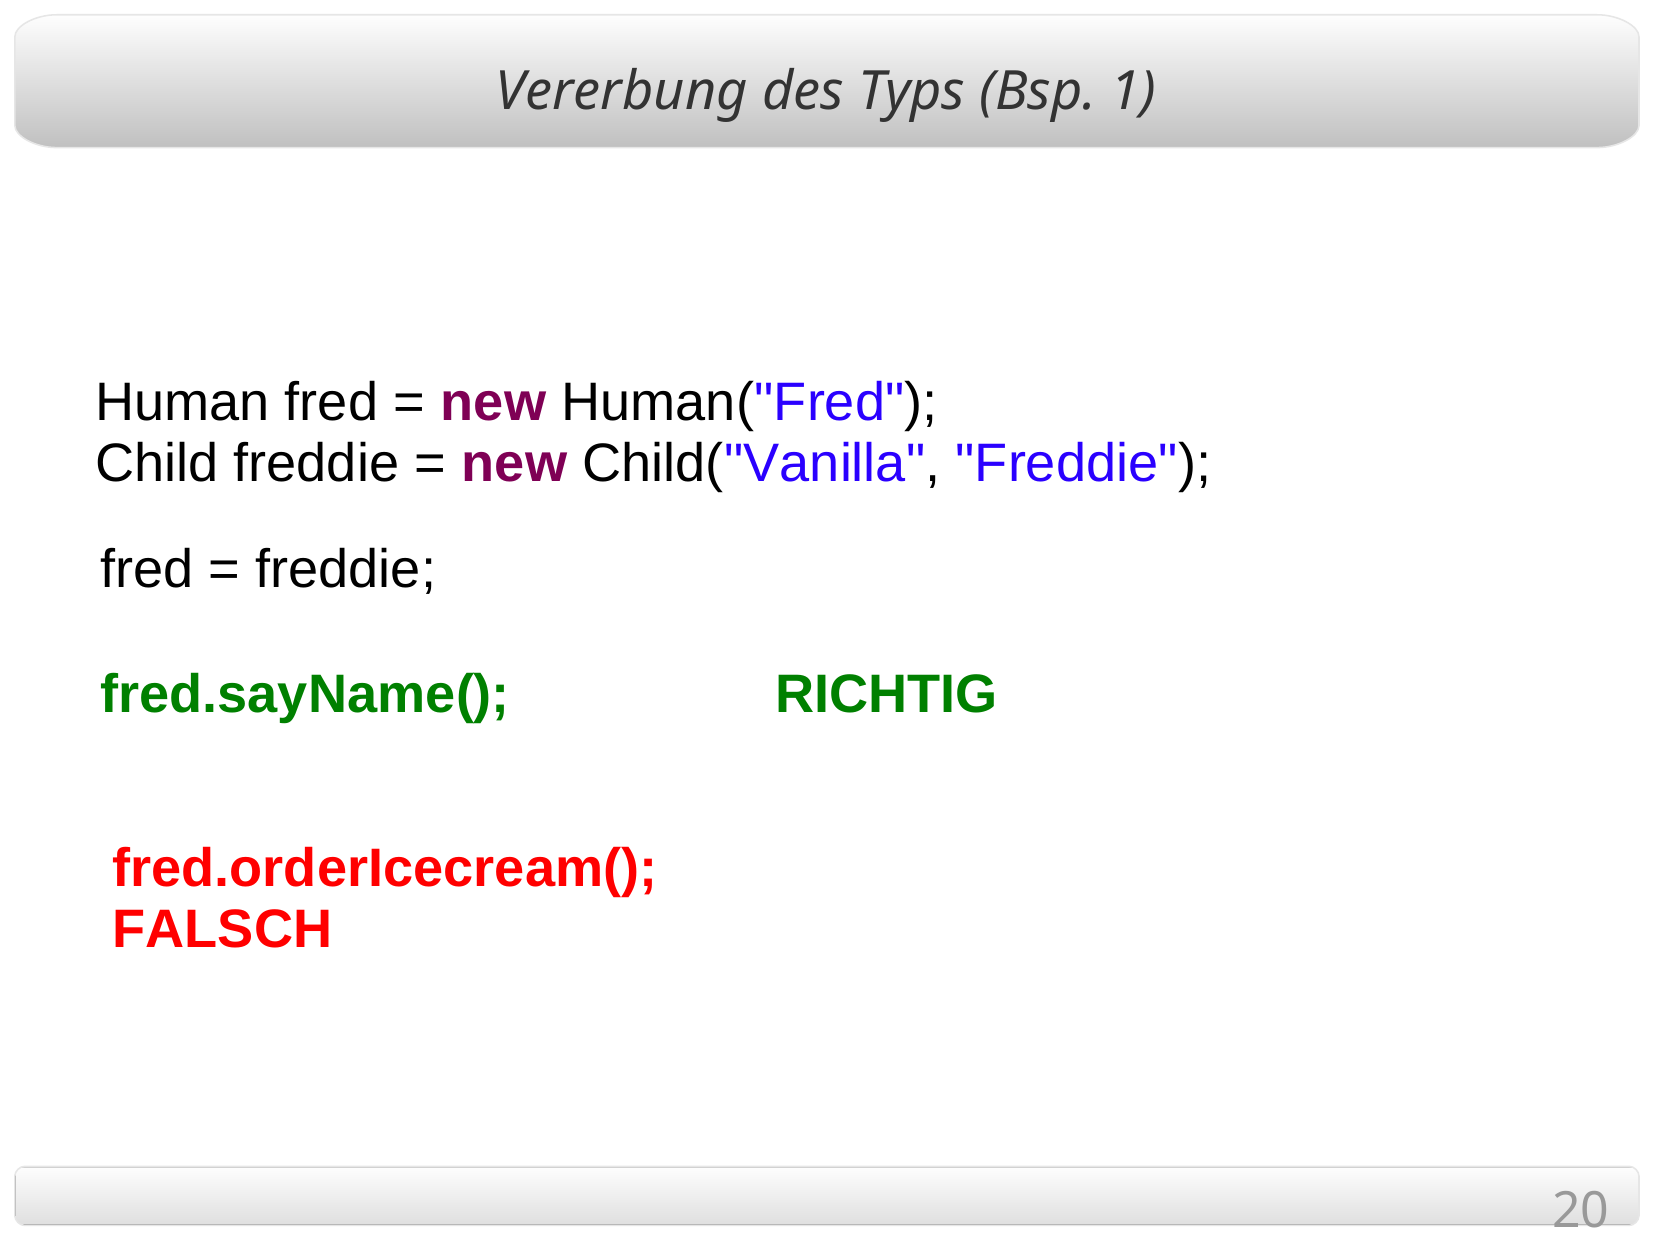

# Vererbung des Typs (Bsp. 1)
Human fred = new Human("Fred");
Child freddie = new Child("Vanilla", "Freddie");
fred = freddie;
fred.sayName();				RICHTIG
fred.orderIcecream();		FALSCH